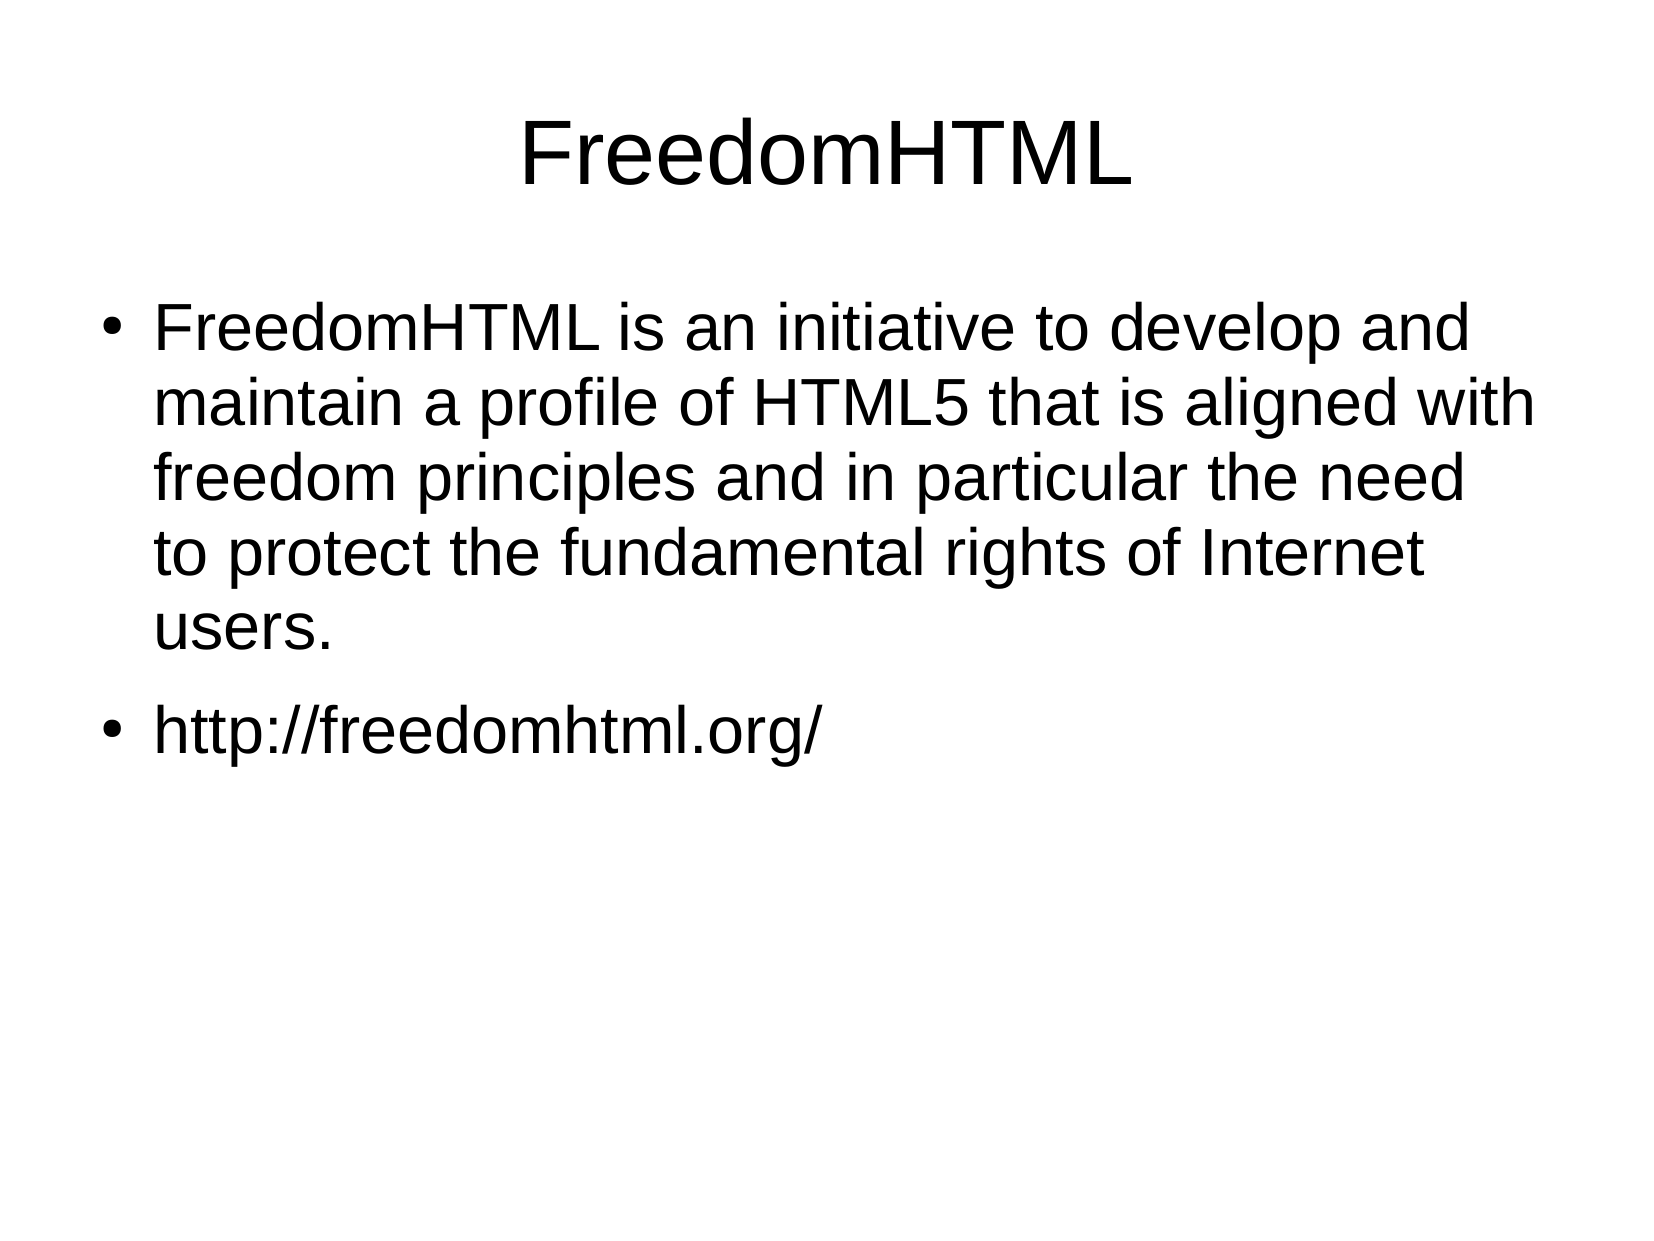

# FreedomHTML
FreedomHTML is an initiative to develop and maintain a profile of HTML5 that is aligned with freedom principles and in particular the need to protect the fundamental rights of Internet users.
http://freedomhtml.org/